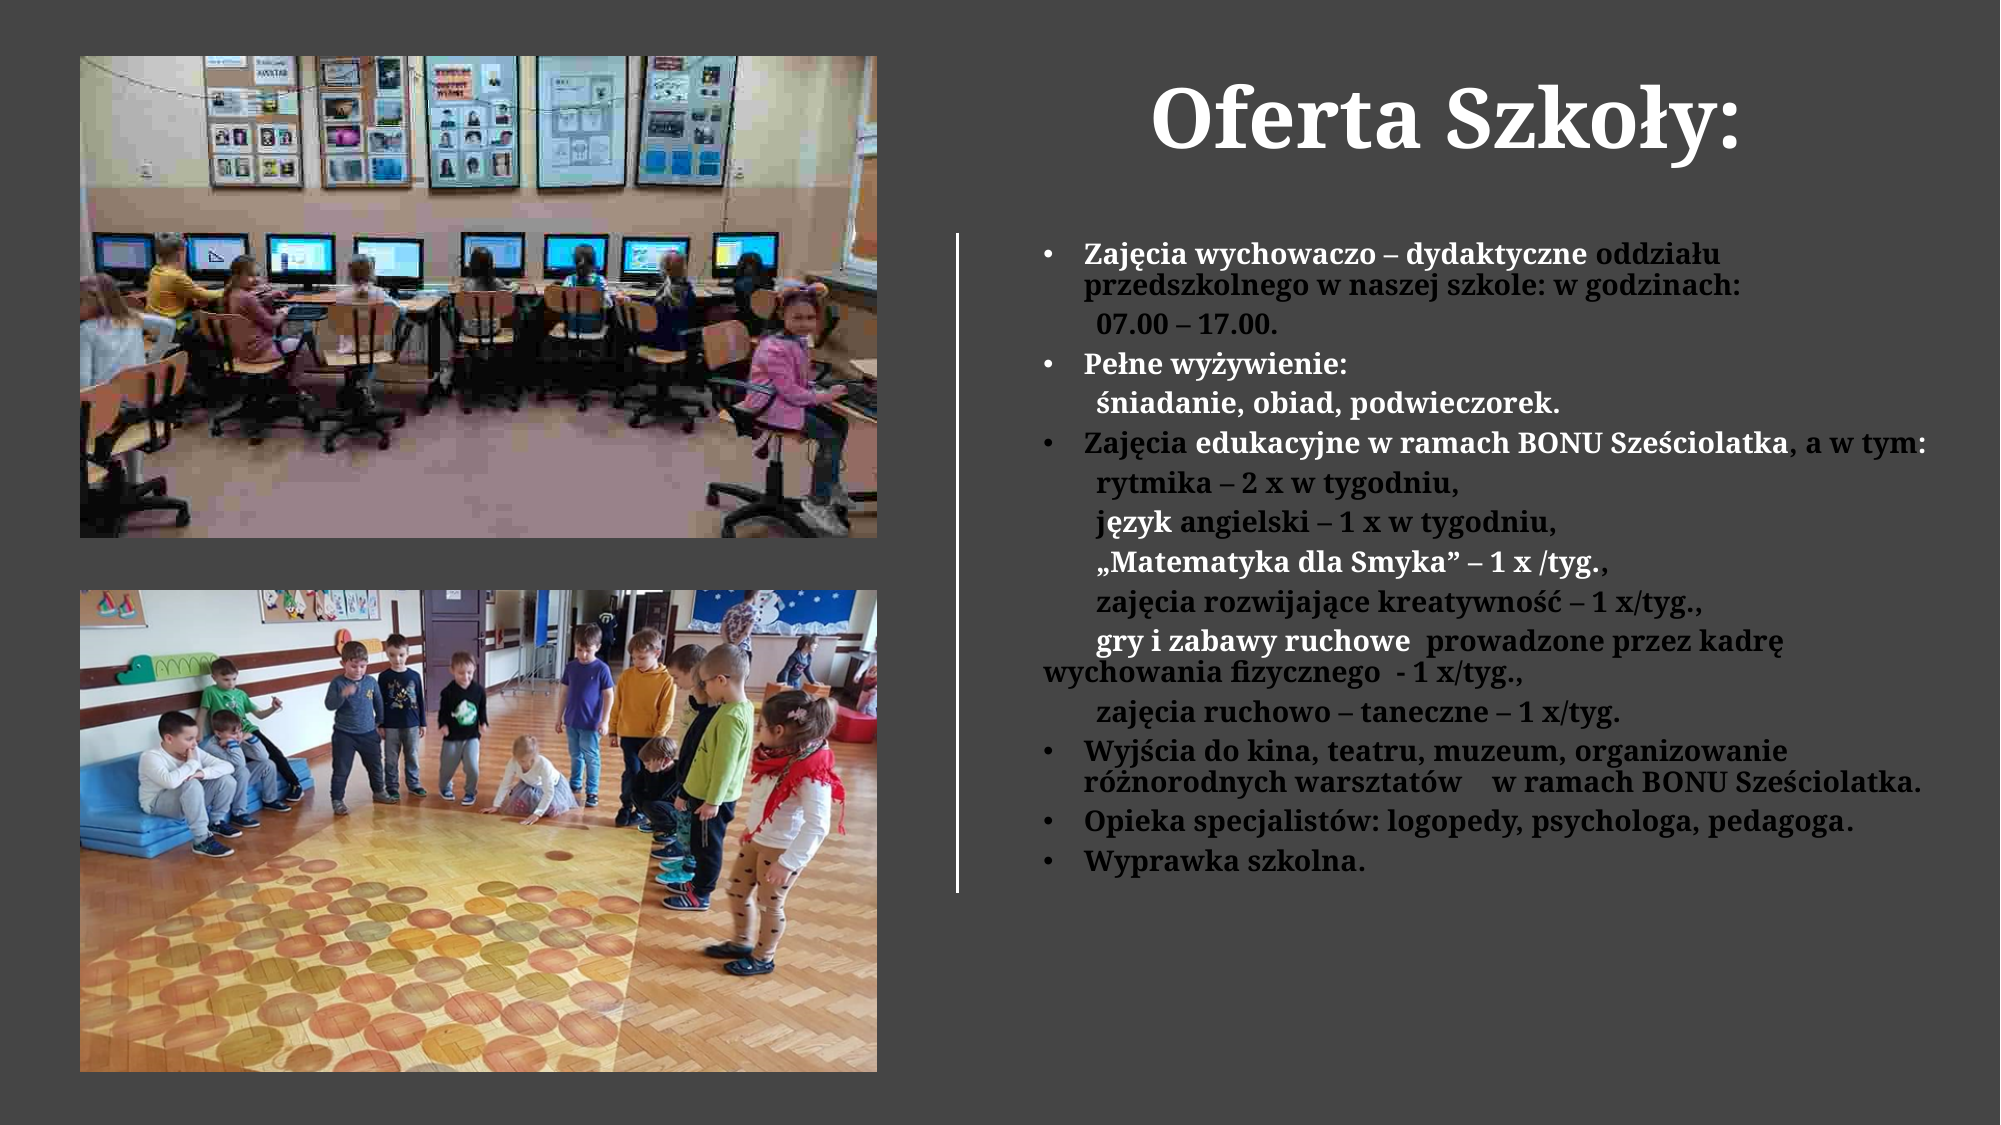

# Oferta Szkoły:
Zajęcia wychowaczo – dydaktyczne oddziału przedszkolnego w naszej szkole: w godzinach:
	07.00 – 17.00.
Pełne wyżywienie:
	śniadanie, obiad, podwieczorek.
Zajęcia edukacyjne w ramach BONU Sześciolatka, a w tym:
	rytmika – 2 x w tygodniu,
	język angielski – 1 x w tygodniu,
	„Matematyka dla Smyka” – 1 x /tyg.,
	zajęcia rozwijające kreatywność – 1 x/tyg.,
	gry i zabawy ruchowe prowadzone przez kadrę 	wychowania fizycznego - 1 x/tyg.,
	zajęcia ruchowo – taneczne – 1 x/tyg.
Wyjścia do kina, teatru, muzeum, organizowanie różnorodnych warsztatów w ramach BONU Sześciolatka.
Opieka specjalistów: logopedy, psychologa, pedagoga.
Wyprawka szkolna.